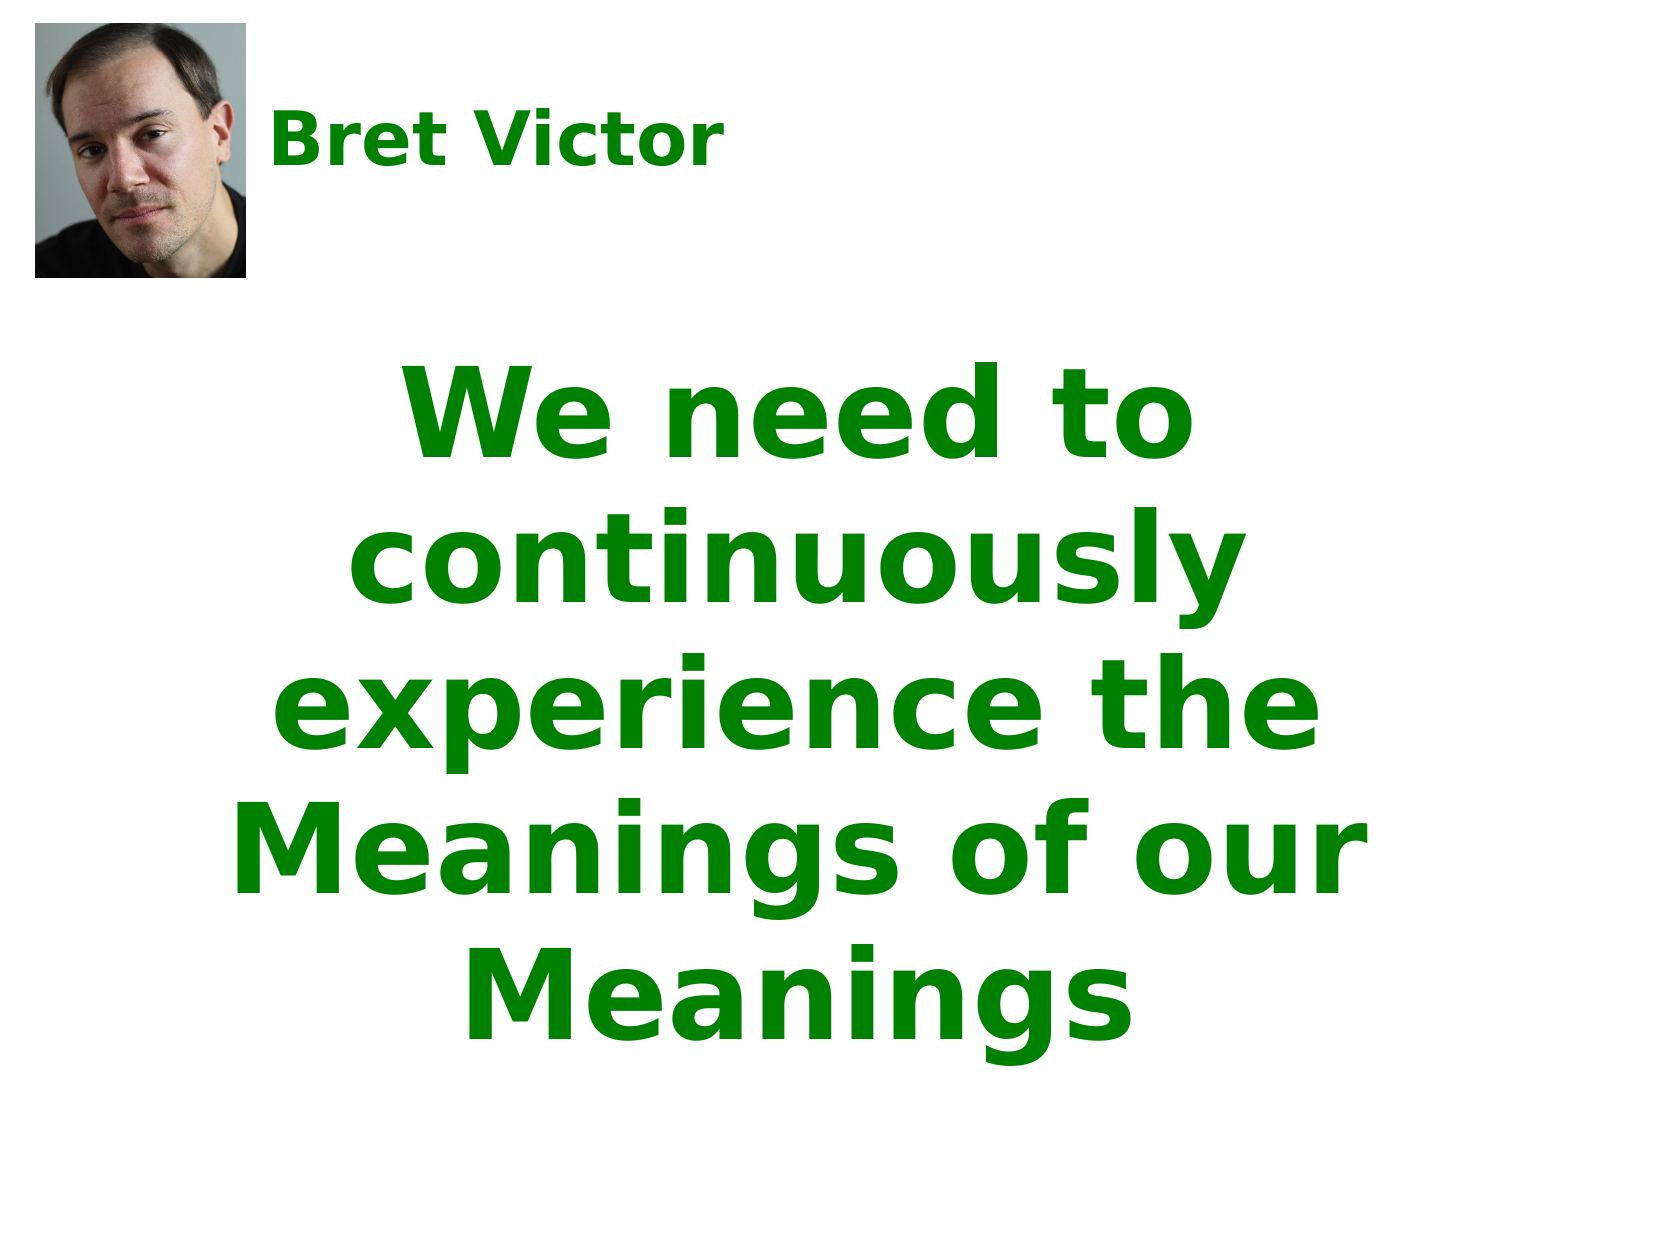

Bret Victor
We need to continuously experience the Meanings of our Meanings